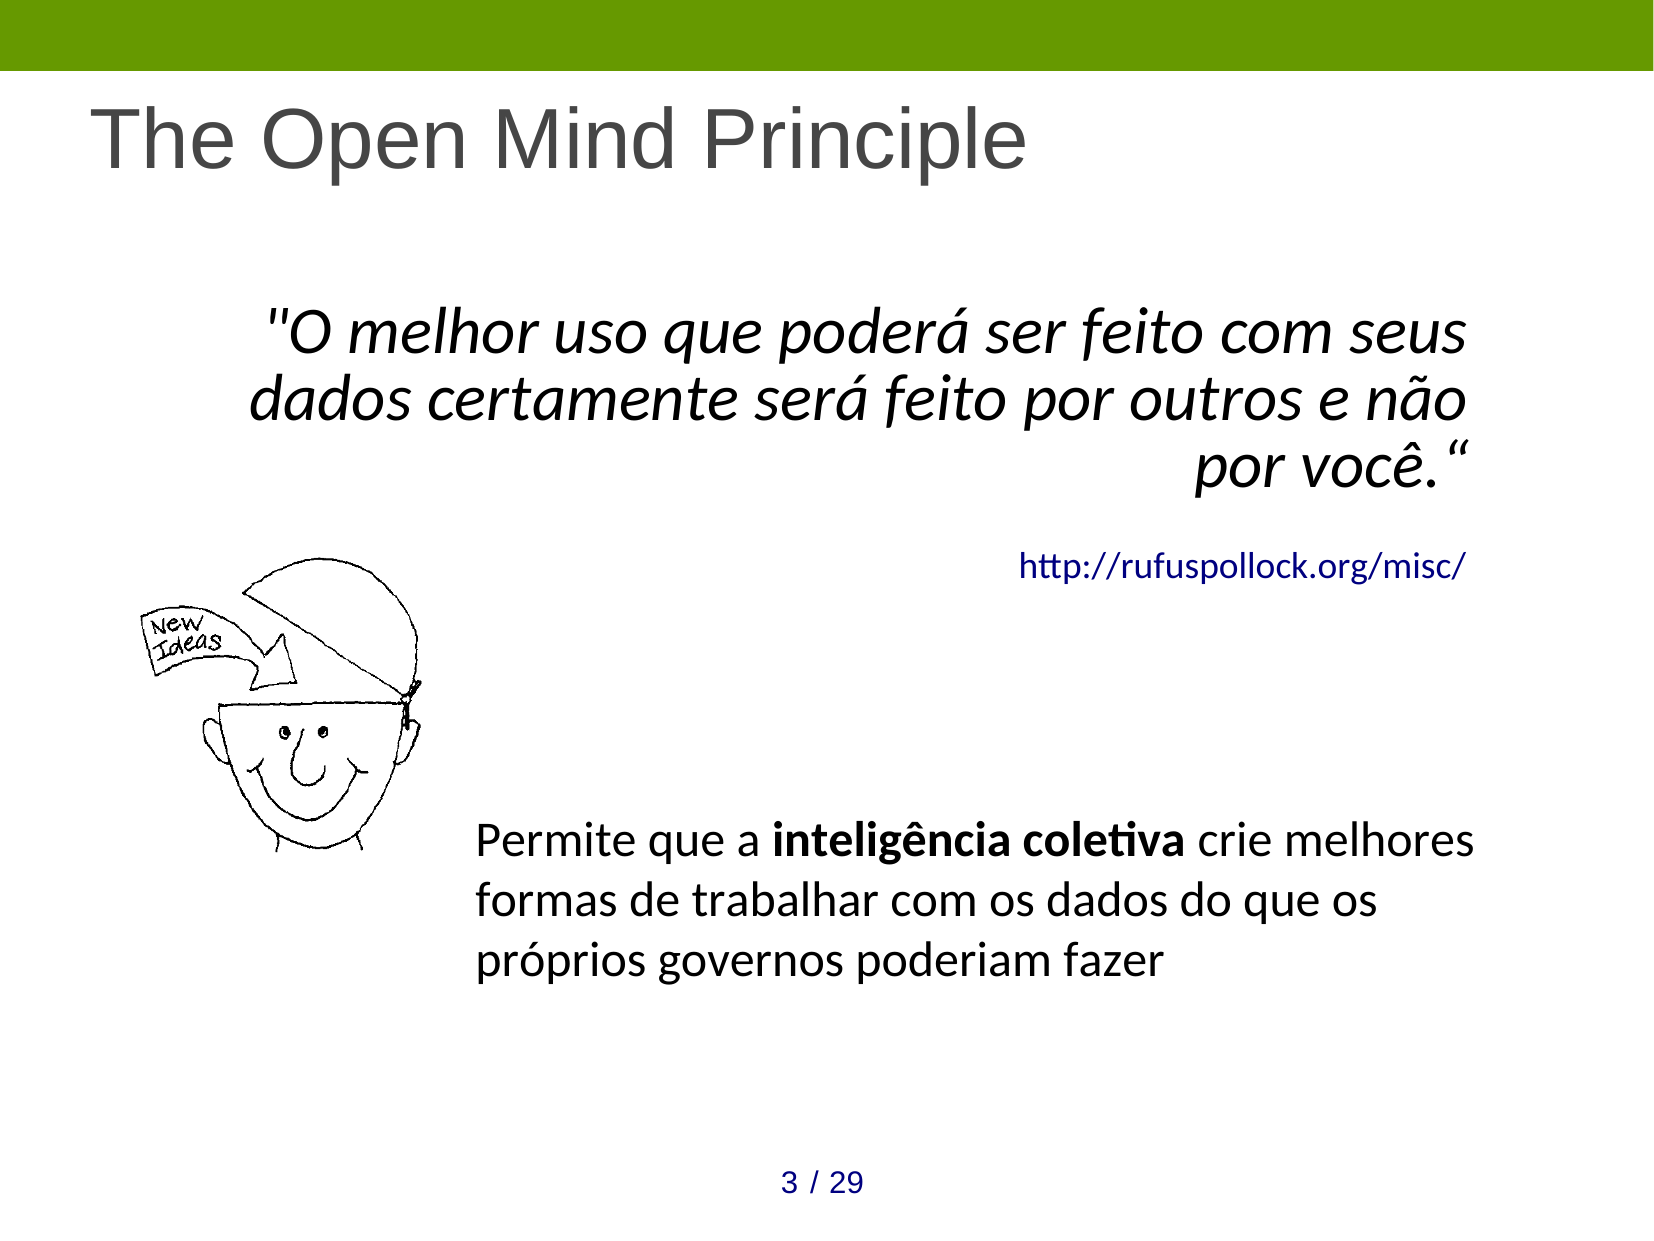

# The Open Mind Principle
"O melhor uso que poderá ser feito com seus dados certamente será feito por outros e não por você.“
http://rufuspollock.org/misc/
Permite que a inteligência coletiva crie melhores formas de trabalhar com os dados do que os próprios governos poderiam fazer
/
29